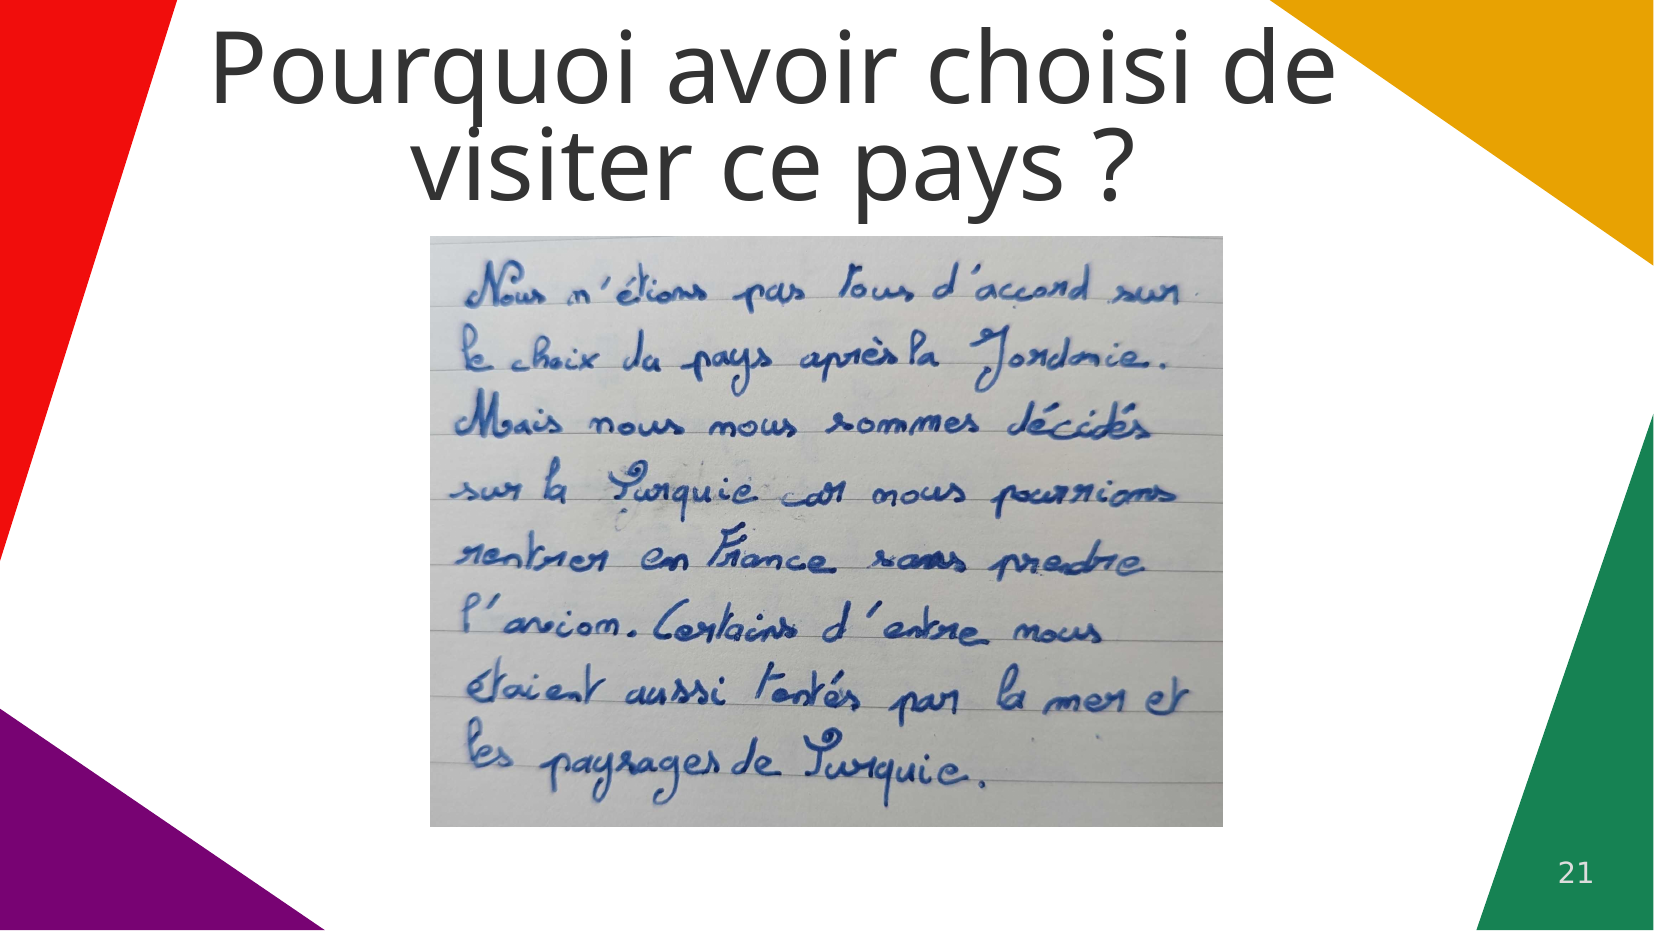

# Pourquoi avoir choisi de visiter ce pays ?
21